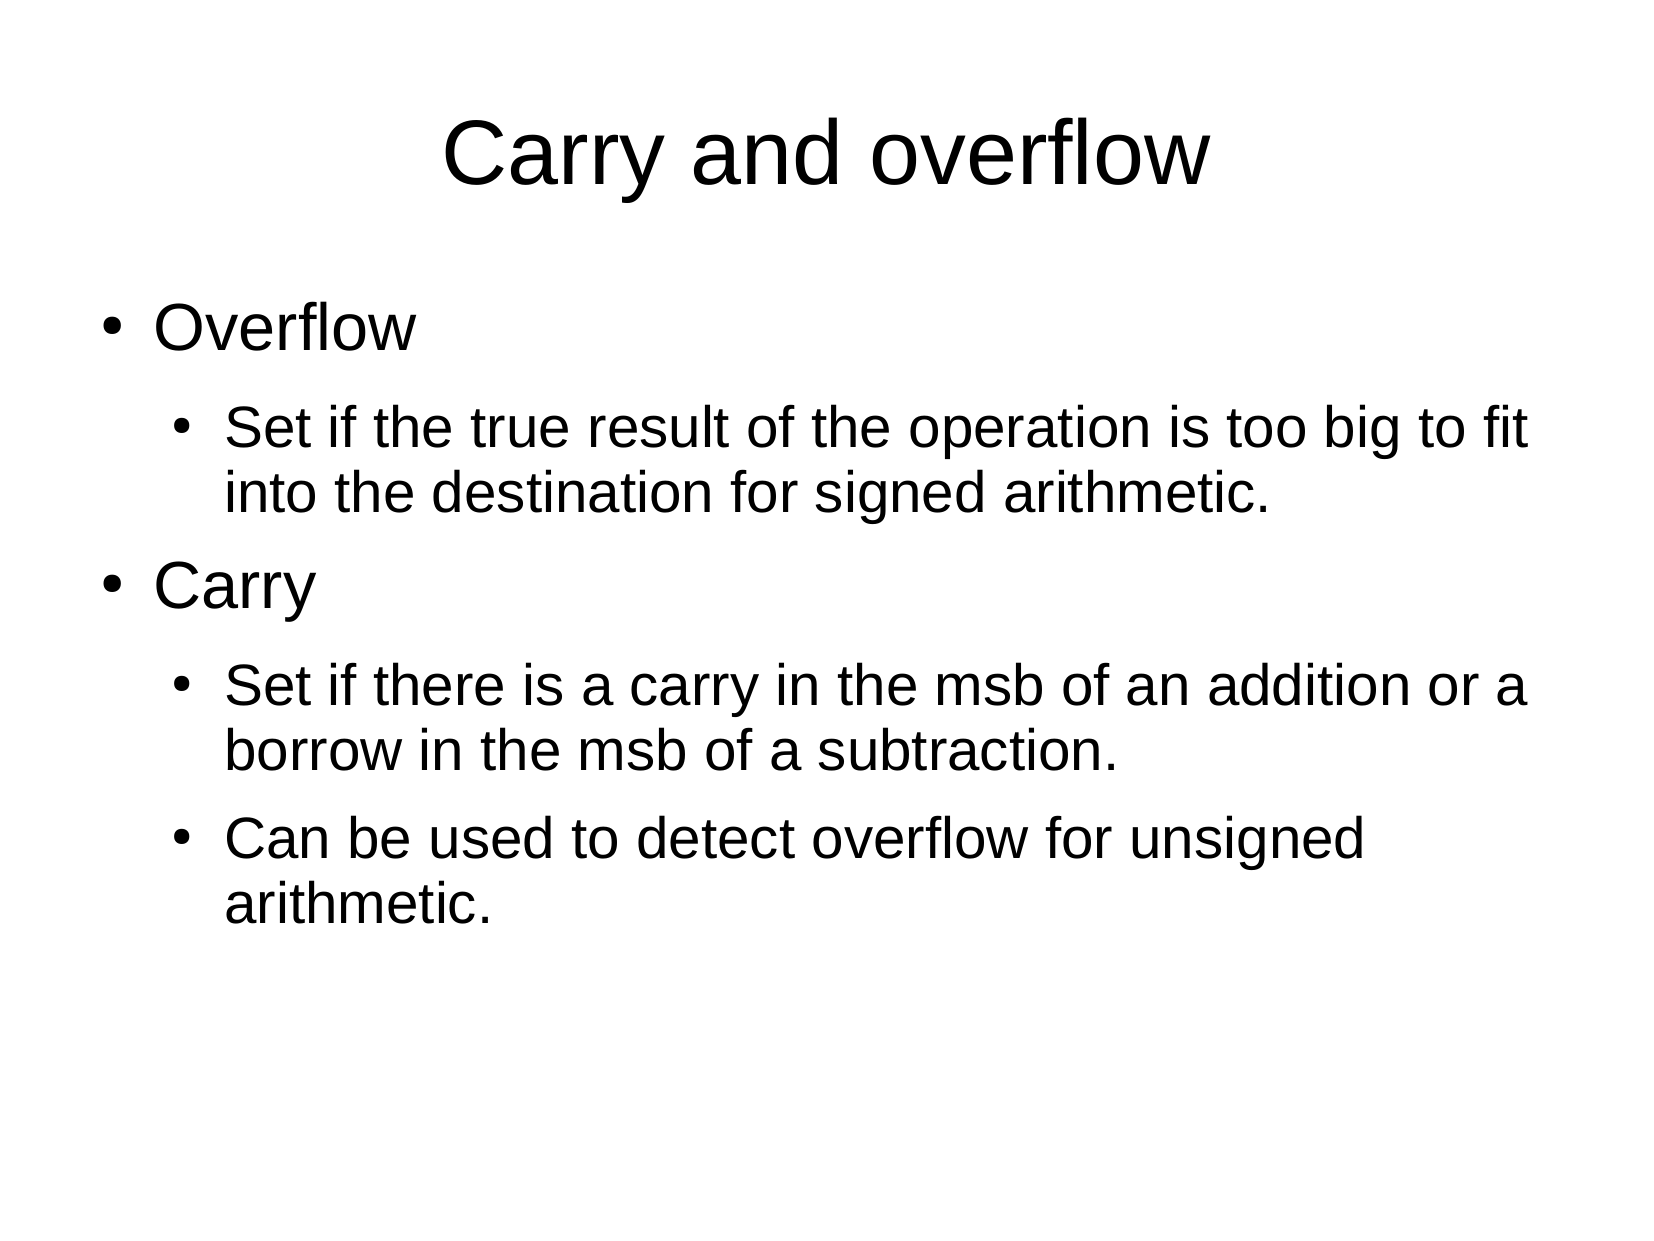

# Carry and overflow
Overflow
Set if the true result of the operation is too big to fit into the destination for signed arithmetic.
Carry
Set if there is a carry in the msb of an addition or a borrow in the msb of a subtraction.
Can be used to detect overflow for unsigned arithmetic.